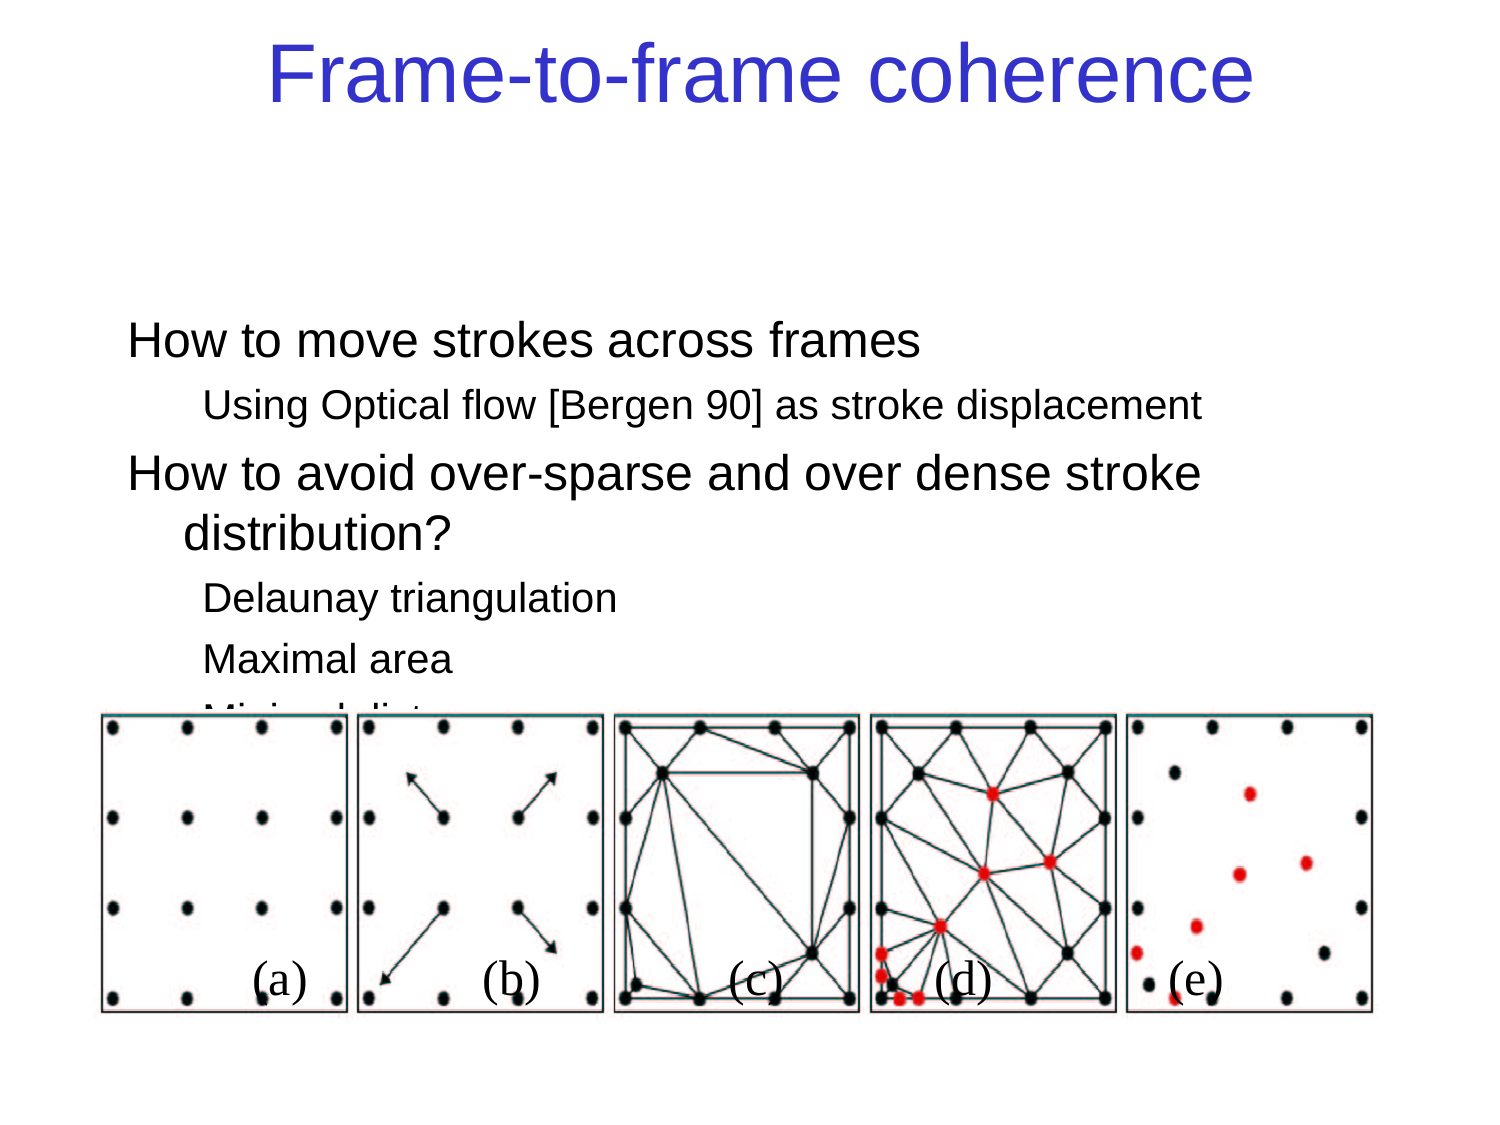

# Frame-to-frame coherence
How to move strokes across frames
Using Optical flow [Bergen 90] as stroke displacement
How to avoid over-sparse and over dense stroke distribution?
Delaunay triangulation
Maximal area
Minimal distance
 (a) (b) (c) (d) (e)